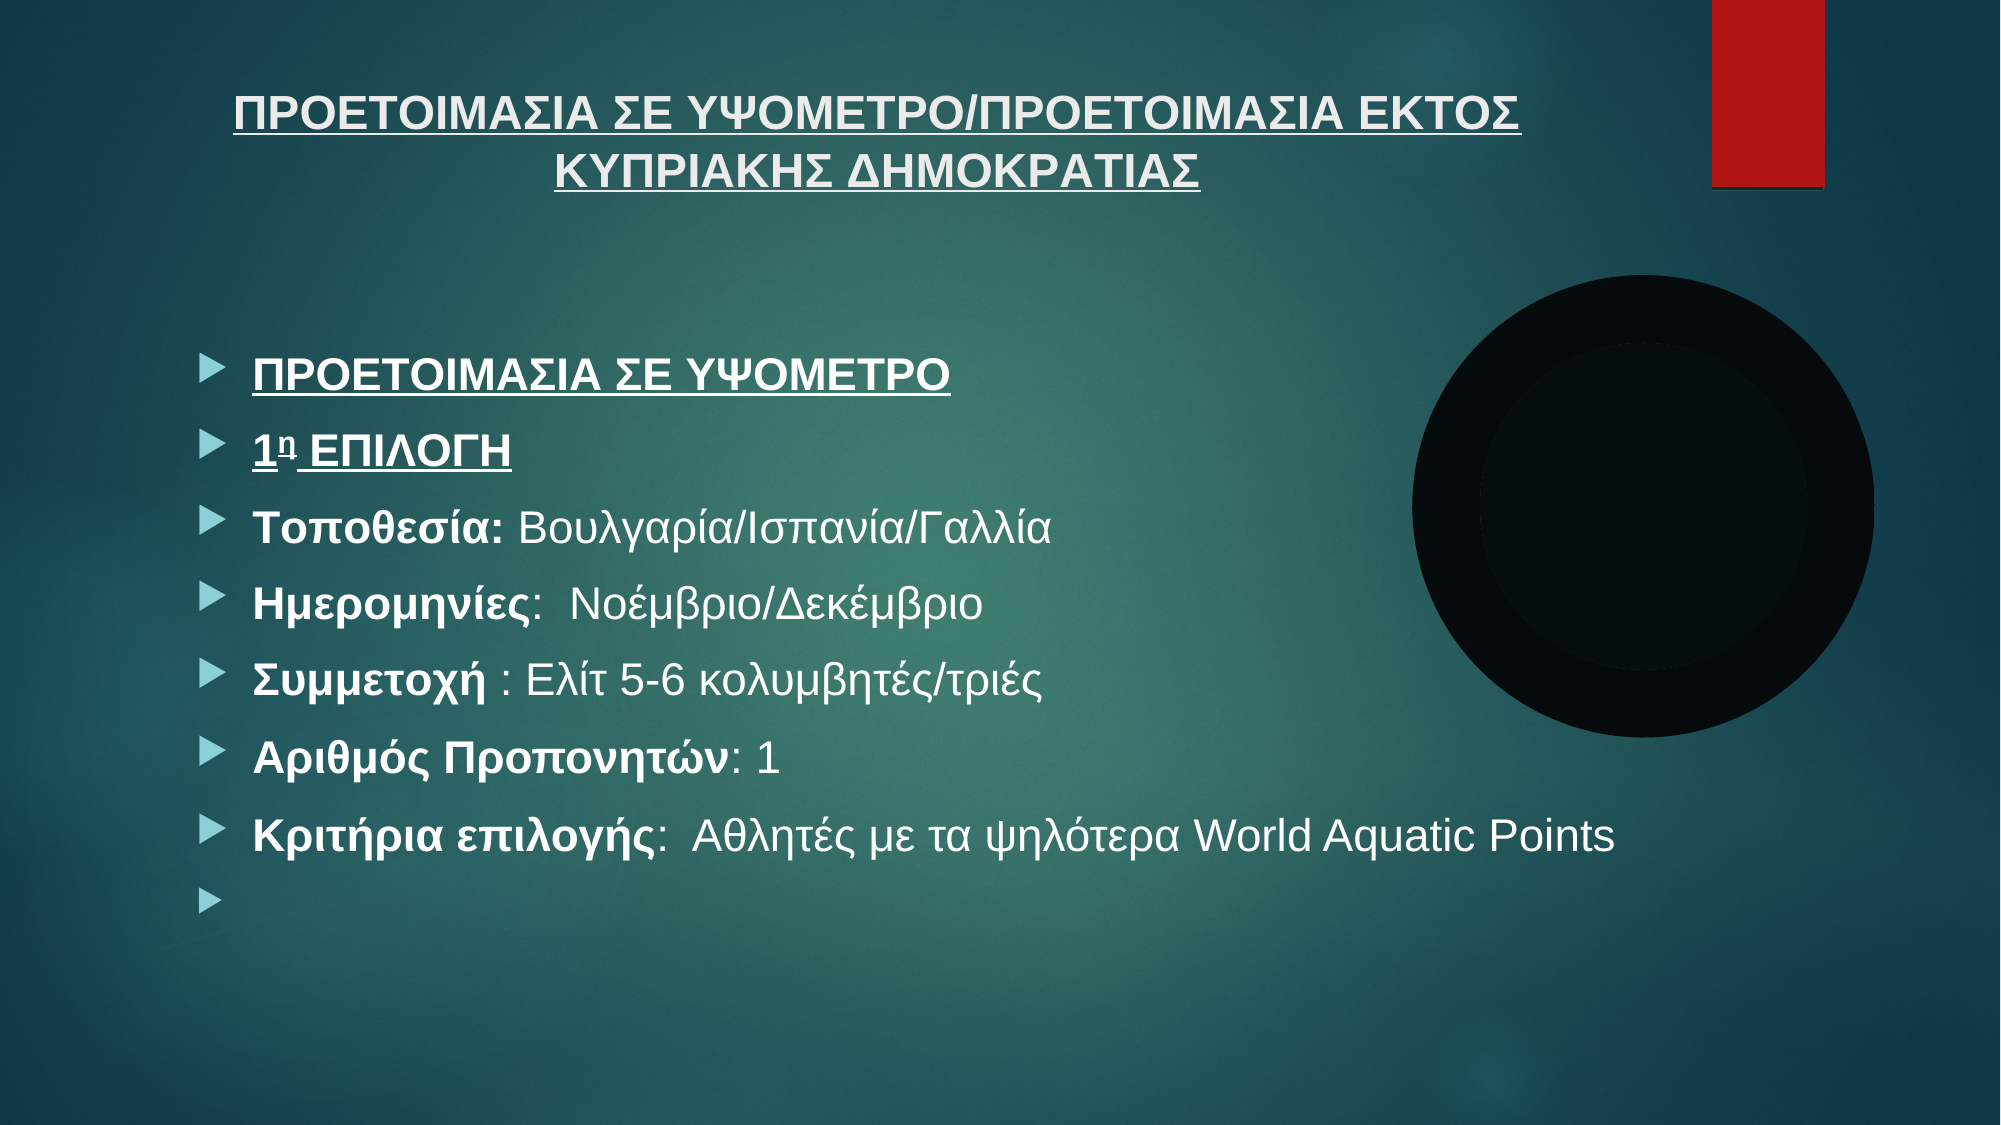

# ΠΡΟΕΤΟΙΜΑΣΙΑ ΣΕ ΥΨΟΜΕΤΡΟ/ΠΡΟΕΤΟΙΜΑΣΙΑ ΕΚΤΟΣ ΚΥΠΡΙΑΚΗΣ ΔΗΜΟΚΡΑΤΙΑΣ
ΠΡΟΕΤΟΙΜΑΣΙΑ ΣΕ ΥΨΟΜΕΤΡΟ
1η ΕΠΙΛΟΓΗ
Τοποθεσία: Βουλγαρία/Ισπανία/Γαλλία
Ημερομηνίες: Νοέμβριο/Δεκέμβριο
Συμμετοχή : Ελίτ 5-6 κολυμβητές/τριές
Αριθμός Προπονητών: 1
Κριτήρια επιλογής: Αθλητές με τα ψηλότερα World Aquatic Points